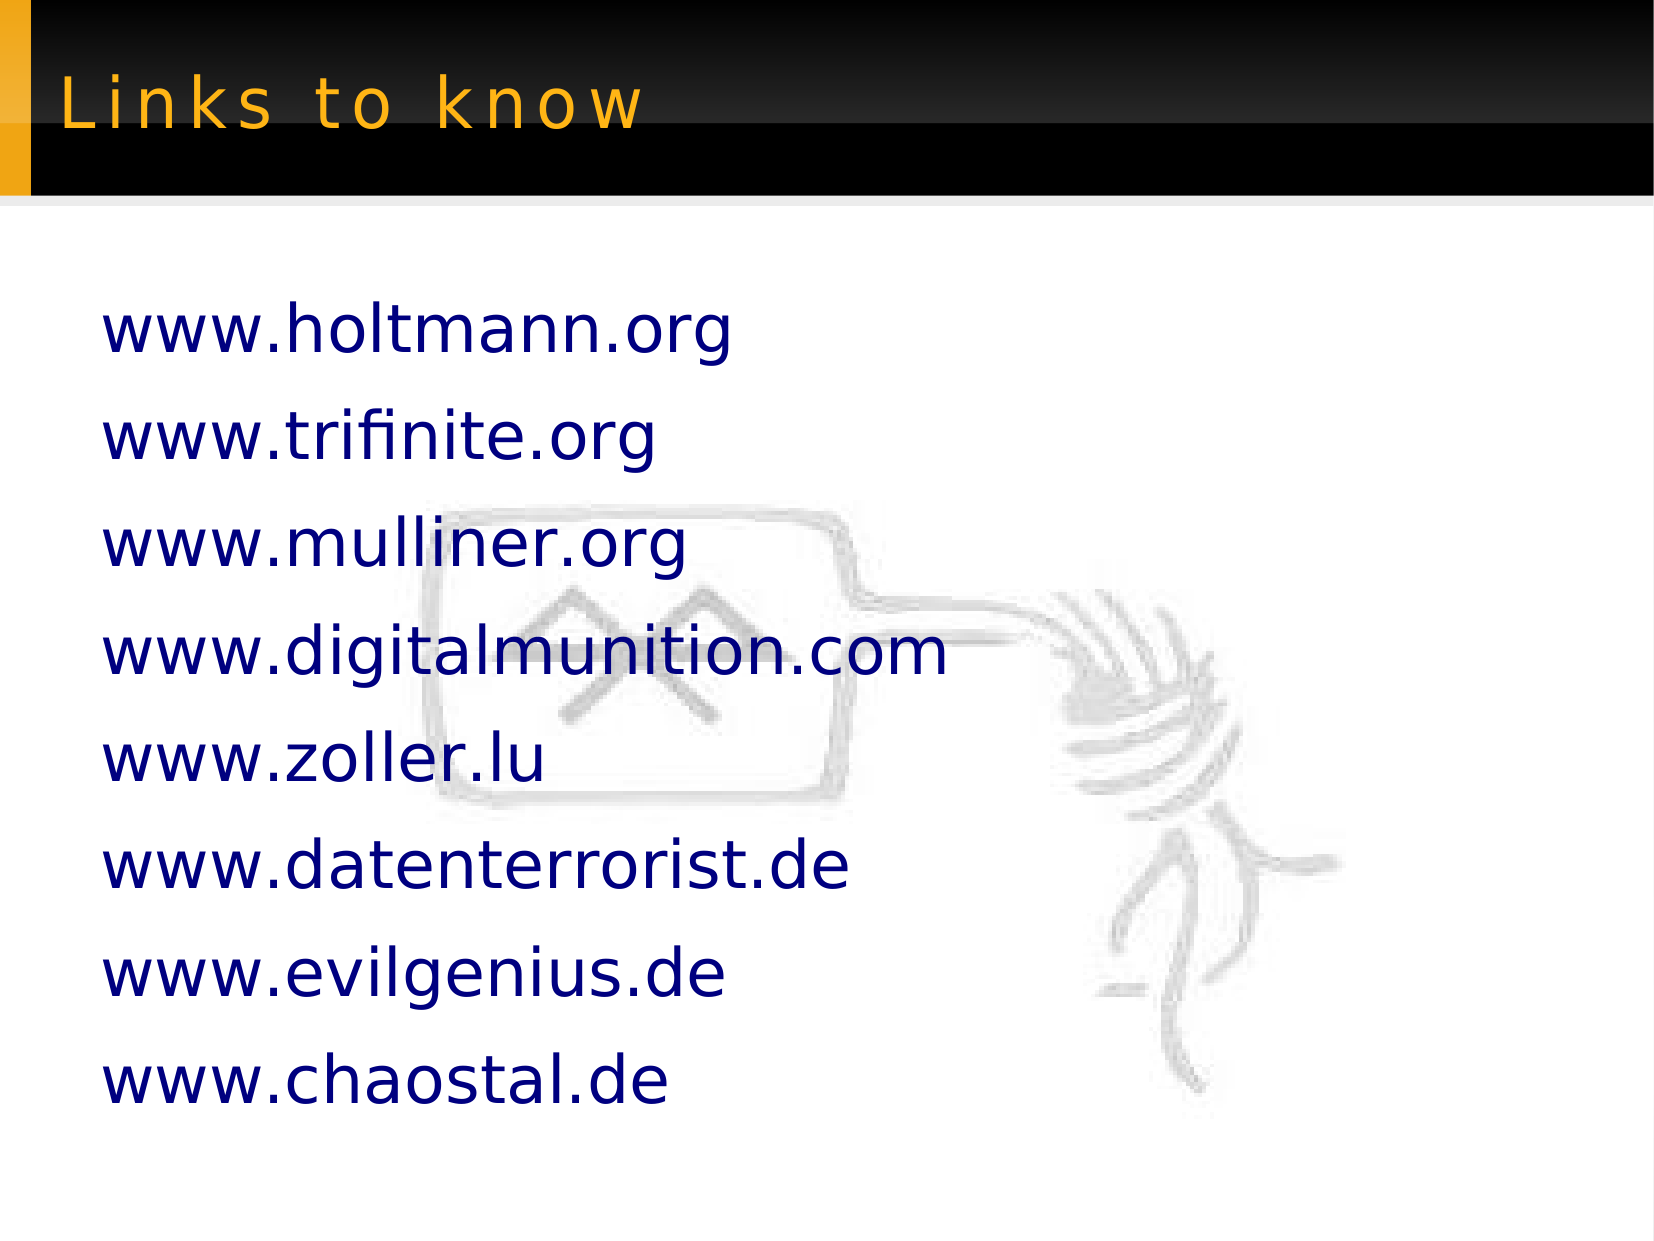

# Links to know
www.holtmann.org
www.trifinite.org
www.mulliner.org
www.digitalmunition.com
www.zoller.lu
www.datenterrorist.de
www.evilgenius.de
www.chaostal.de